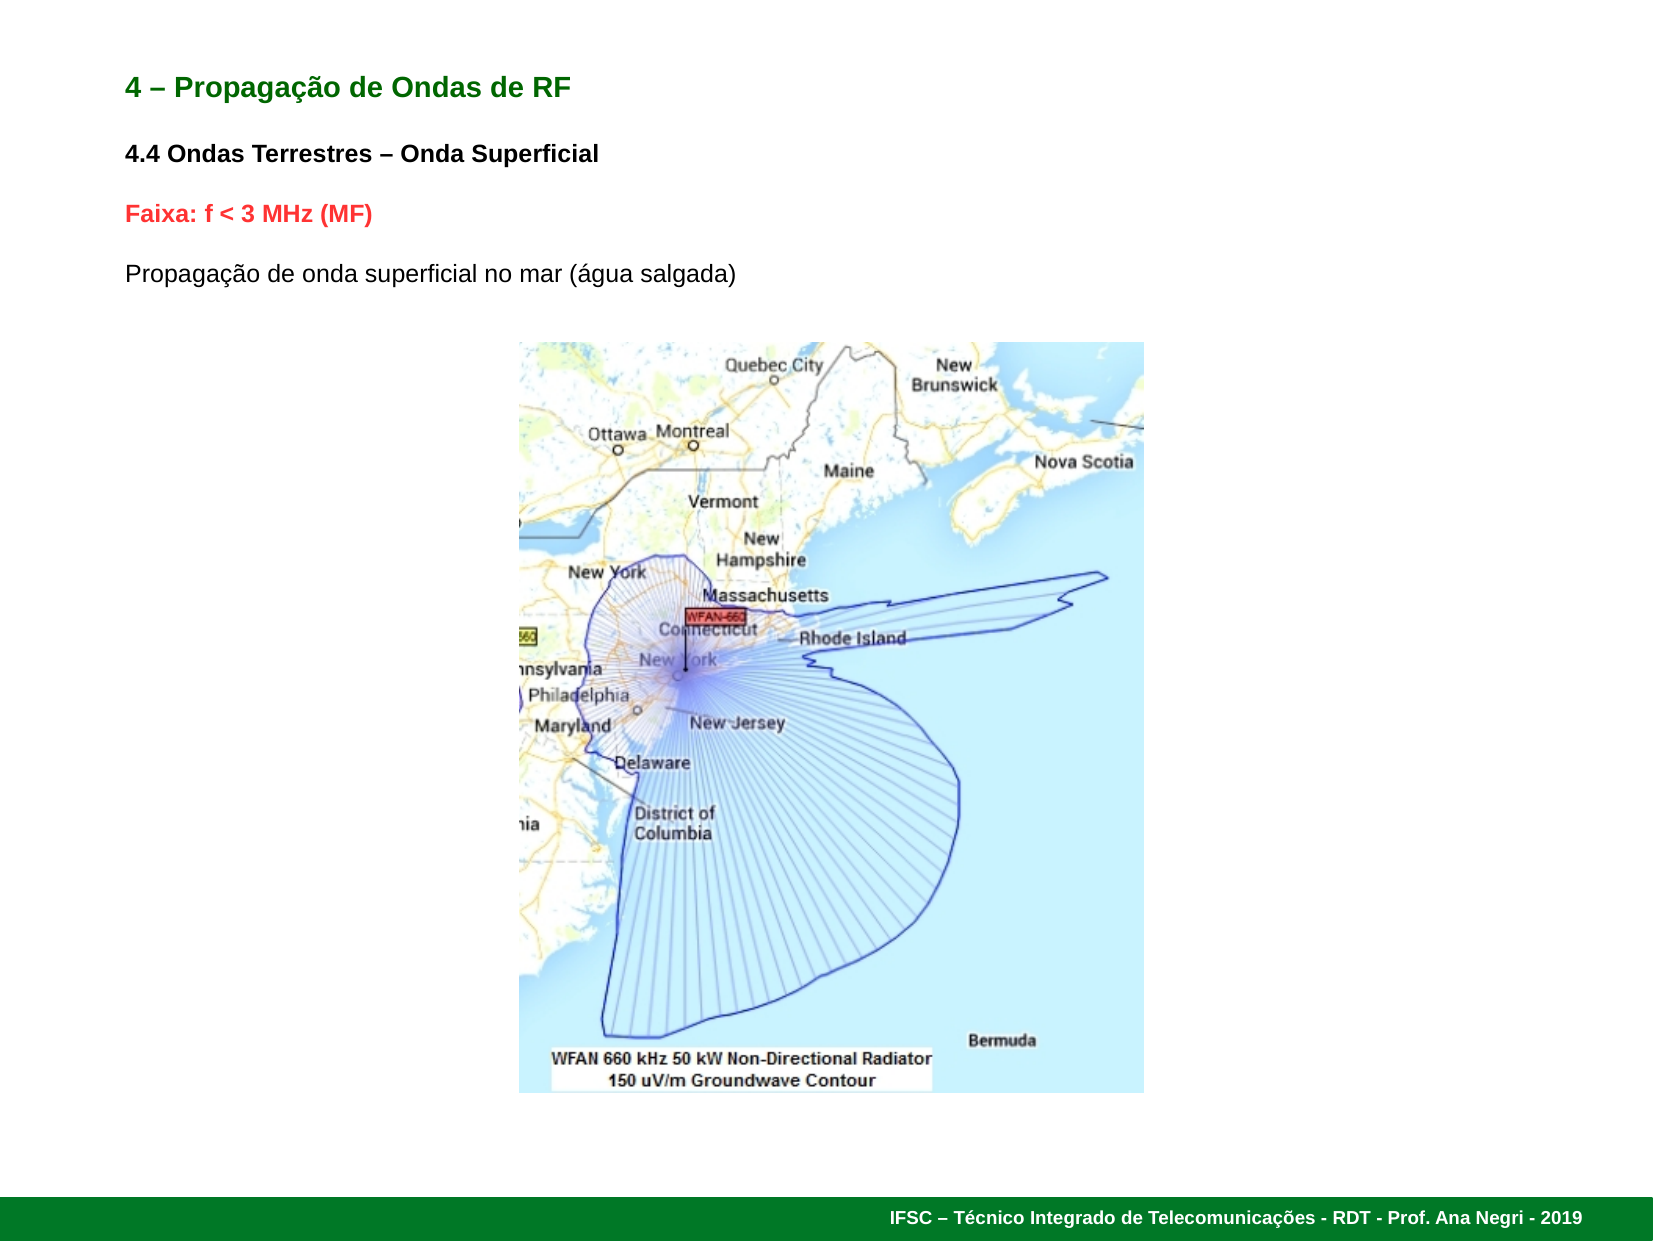

4 – Propagação de Ondas de RF
4.4 Ondas Terrestres – Onda Superficial
Faixa: f < 3 MHz (MF)
Propagação de onda superficial no mar (água salgada)
IFSC – Técnico Integrado de Telecomunicações - RDT - Prof. Ana Negri - 2019